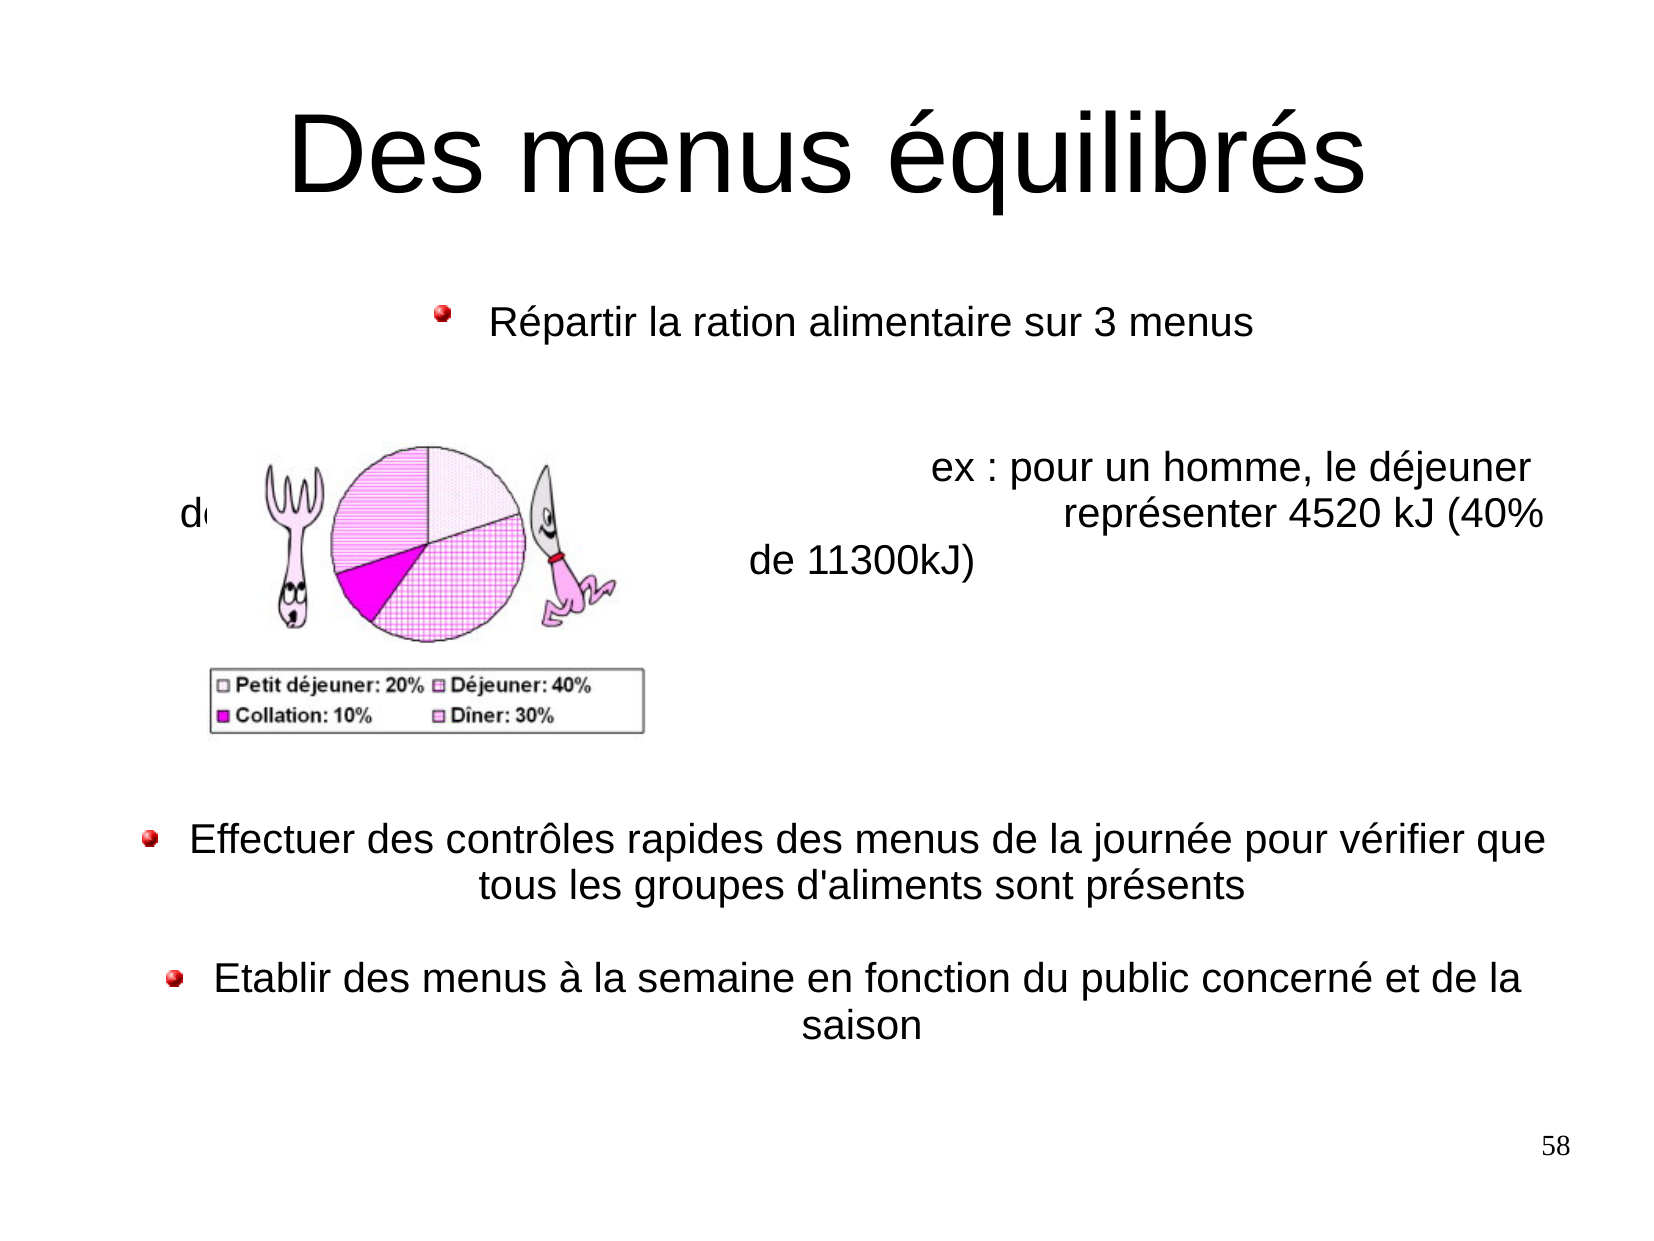

# Des menus équilibrés
 Répartir la ration alimentaire sur 3 menus
	 									ex : pour un homme, le déjeuner doit 	 représenter 4520 kJ (40% de 11300kJ)
 Effectuer des contrôles rapides des menus de la journée pour vérifier que tous les groupes d'aliments sont présents
 Etablir des menus à la semaine en fonction du public concerné et de la saison
58